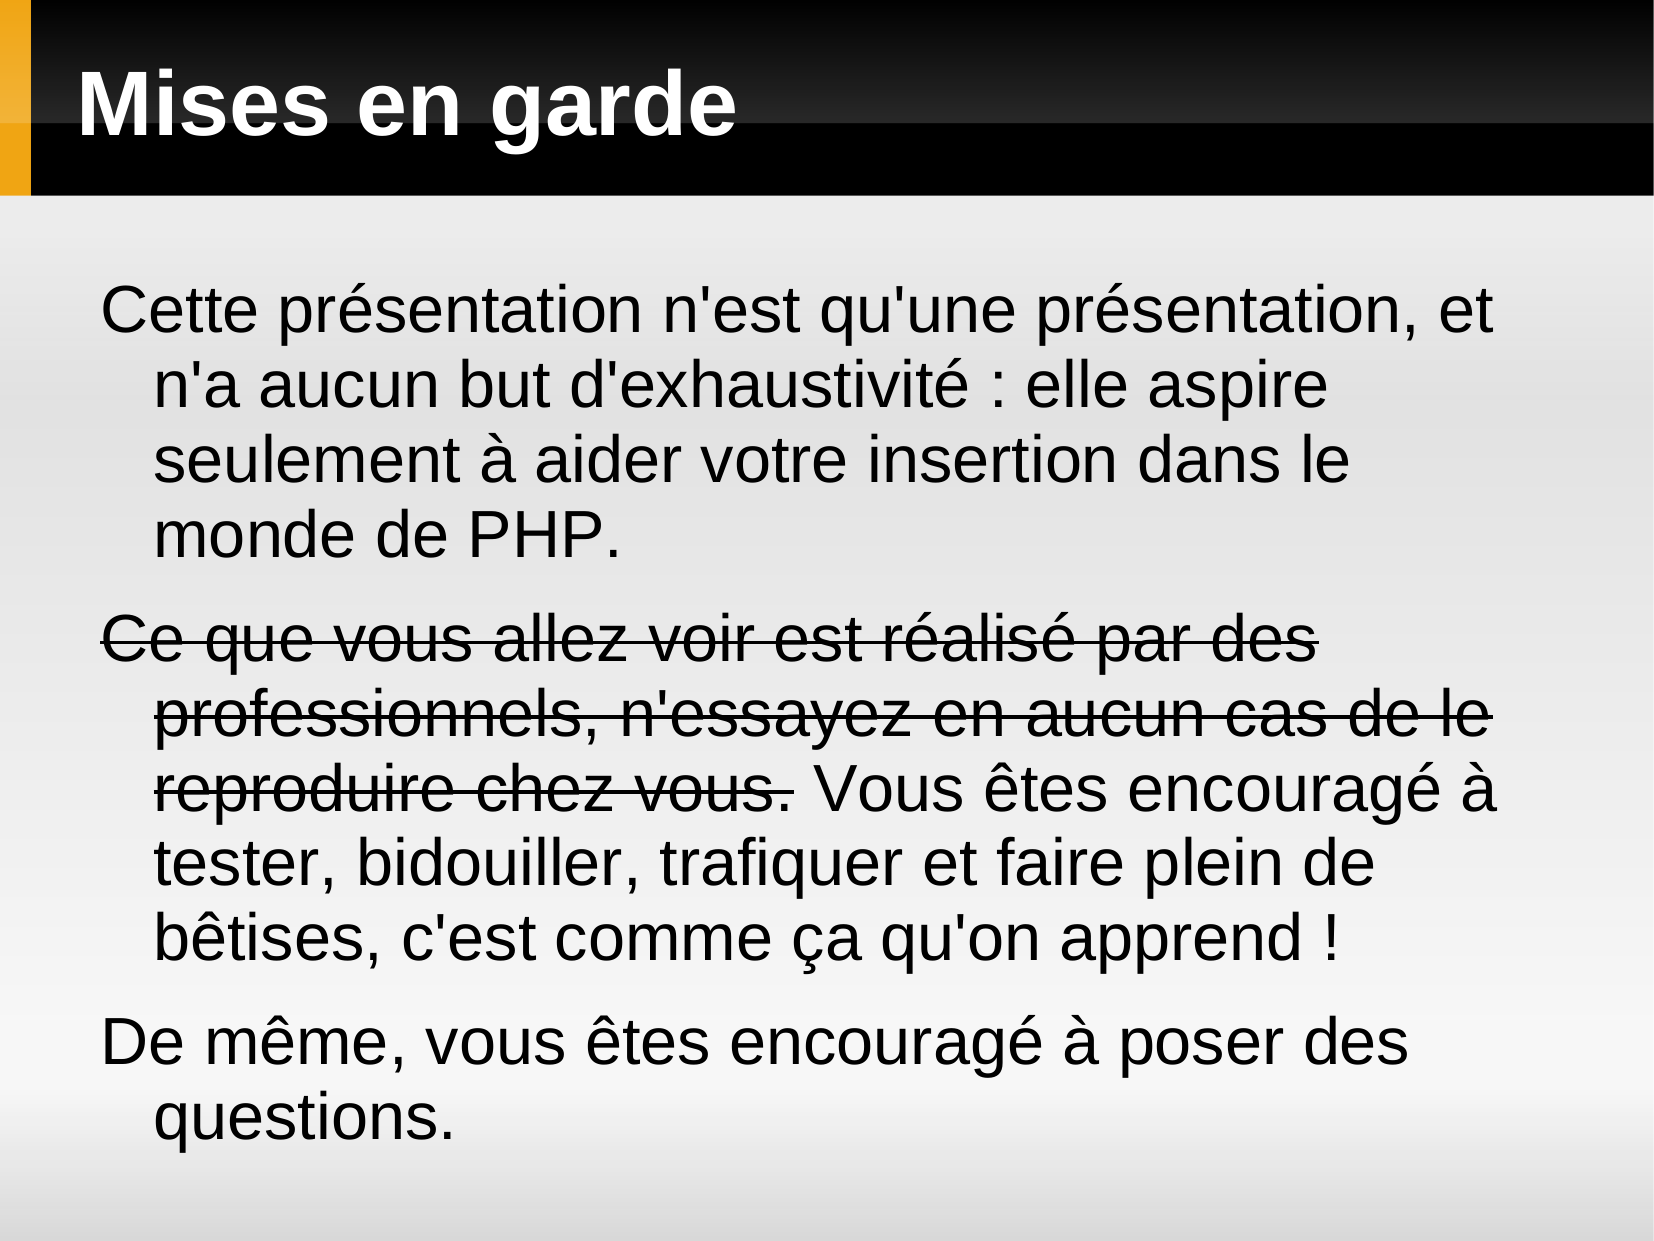

# Mises en garde
Cette présentation n'est qu'une présentation, et n'a aucun but d'exhaustivité : elle aspire seulement à aider votre insertion dans le monde de PHP.
Ce que vous allez voir est réalisé par des professionnels, n'essayez en aucun cas de le reproduire chez vous. Vous êtes encouragé à tester, bidouiller, trafiquer et faire plein de bêtises, c'est comme ça qu'on apprend !
De même, vous êtes encouragé à poser des questions.